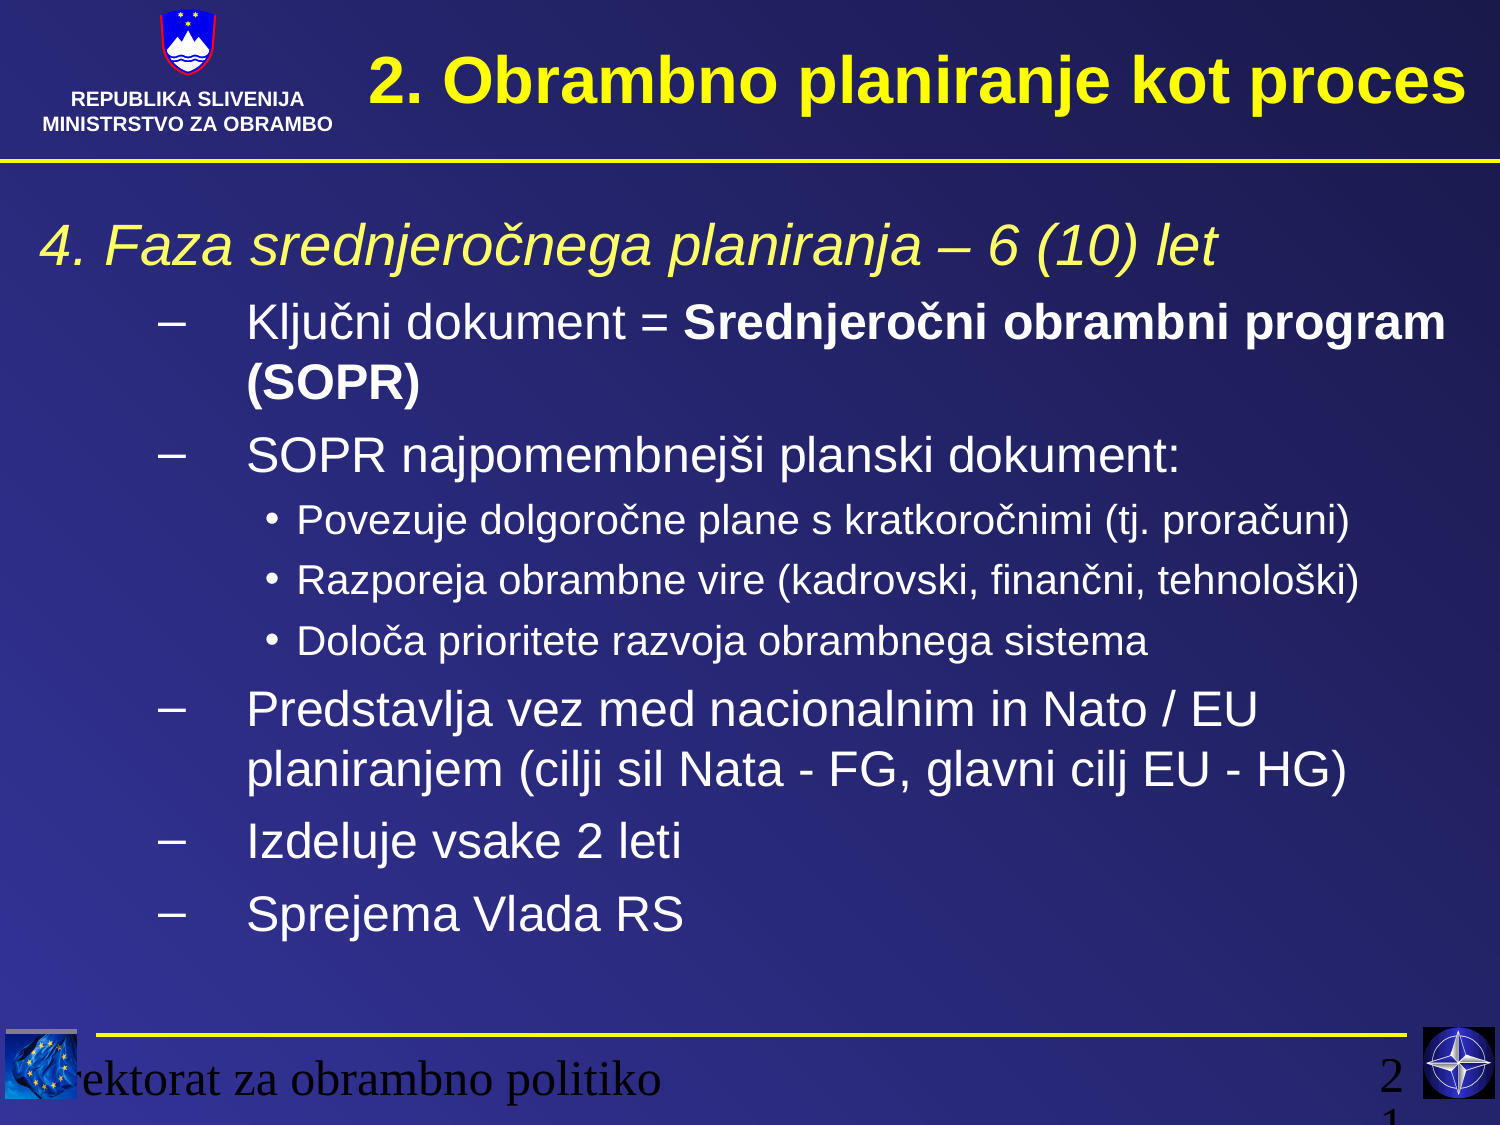

# 2. Obrambno planiranje kot proces
4. Faza srednjeročnega planiranja – 6 (10) let
Ključni dokument = Srednjeročni obrambni program (SOPR)
SOPR najpomembnejši planski dokument:
Povezuje dolgoročne plane s kratkoročnimi (tj. proračuni)
Razporeja obrambne vire (kadrovski, finančni, tehnološki)
Določa prioritete razvoja obrambnega sistema
Predstavlja vez med nacionalnim in Nato / EU planiranjem (cilji sil Nata - FG, glavni cilj EU - HG)
Izdeluje vsake 2 leti
Sprejema Vlada RS
21
Direktorat za obrambno politiko